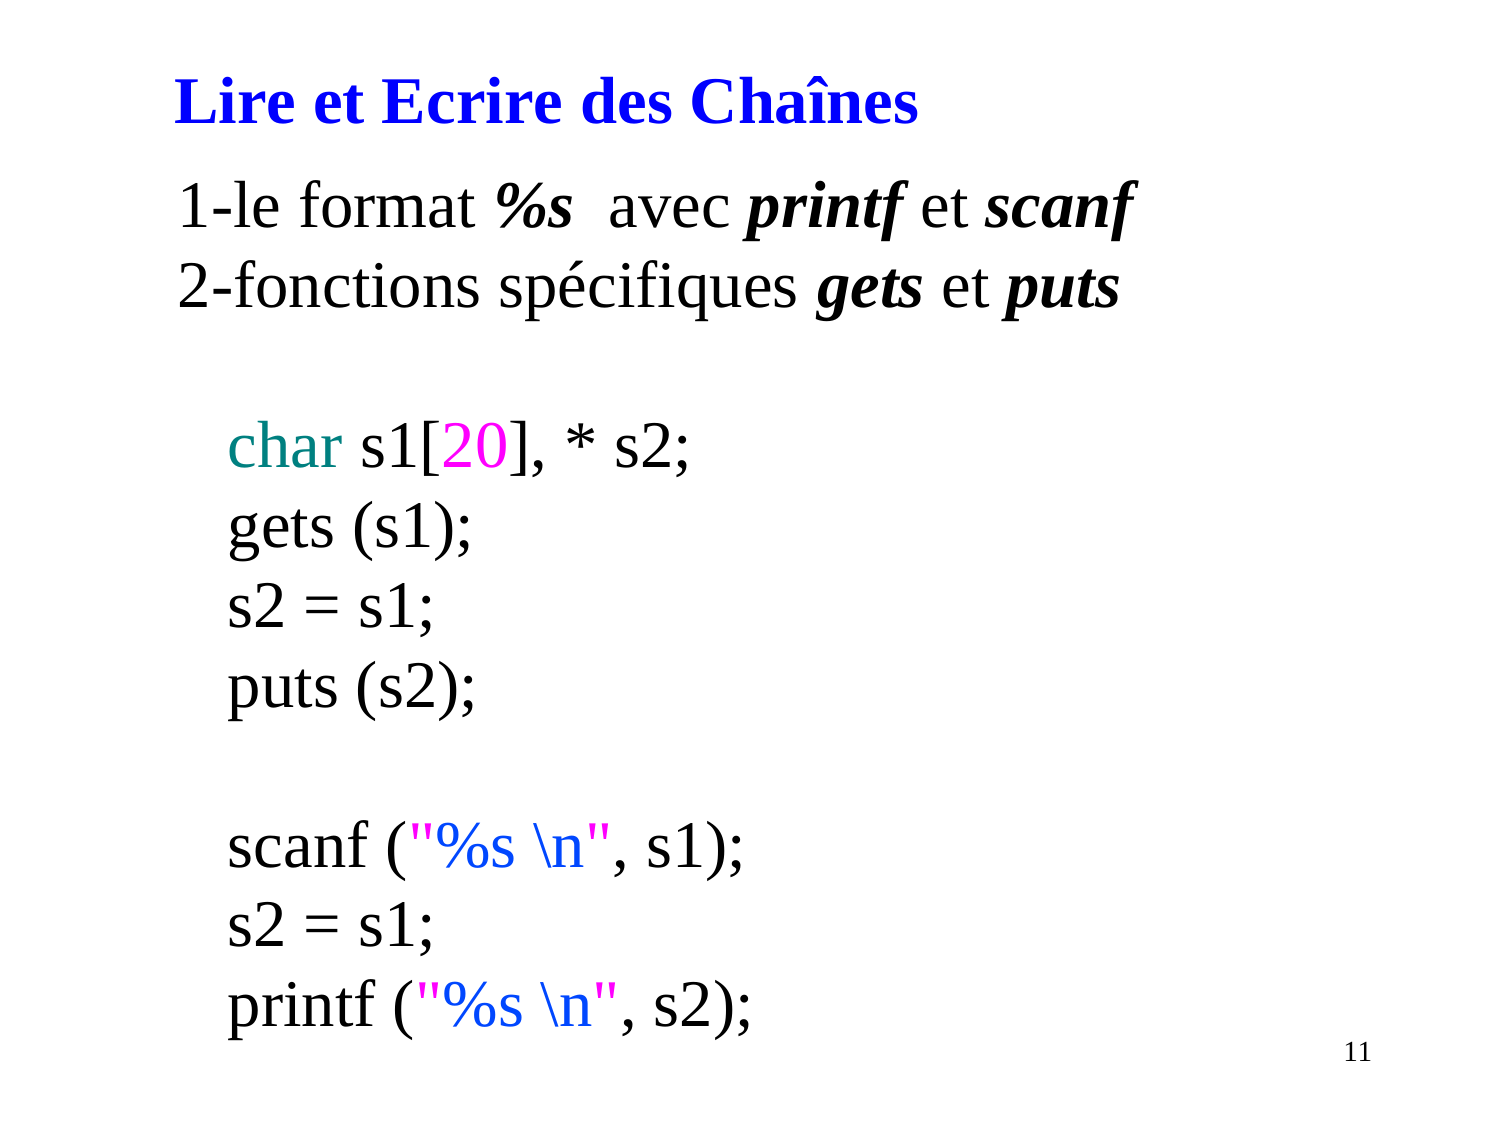

Lire et Ecrire des Chaînes
1-le format %s avec printf et scanf
2-fonctions spécifiques gets et puts
 char s1[20], * s2;
 gets (s1);
 s2 = s1;
 puts (s2);
 scanf ("%s \n", s1);
 s2 = s1;
 printf ("%s \n", s2);
11